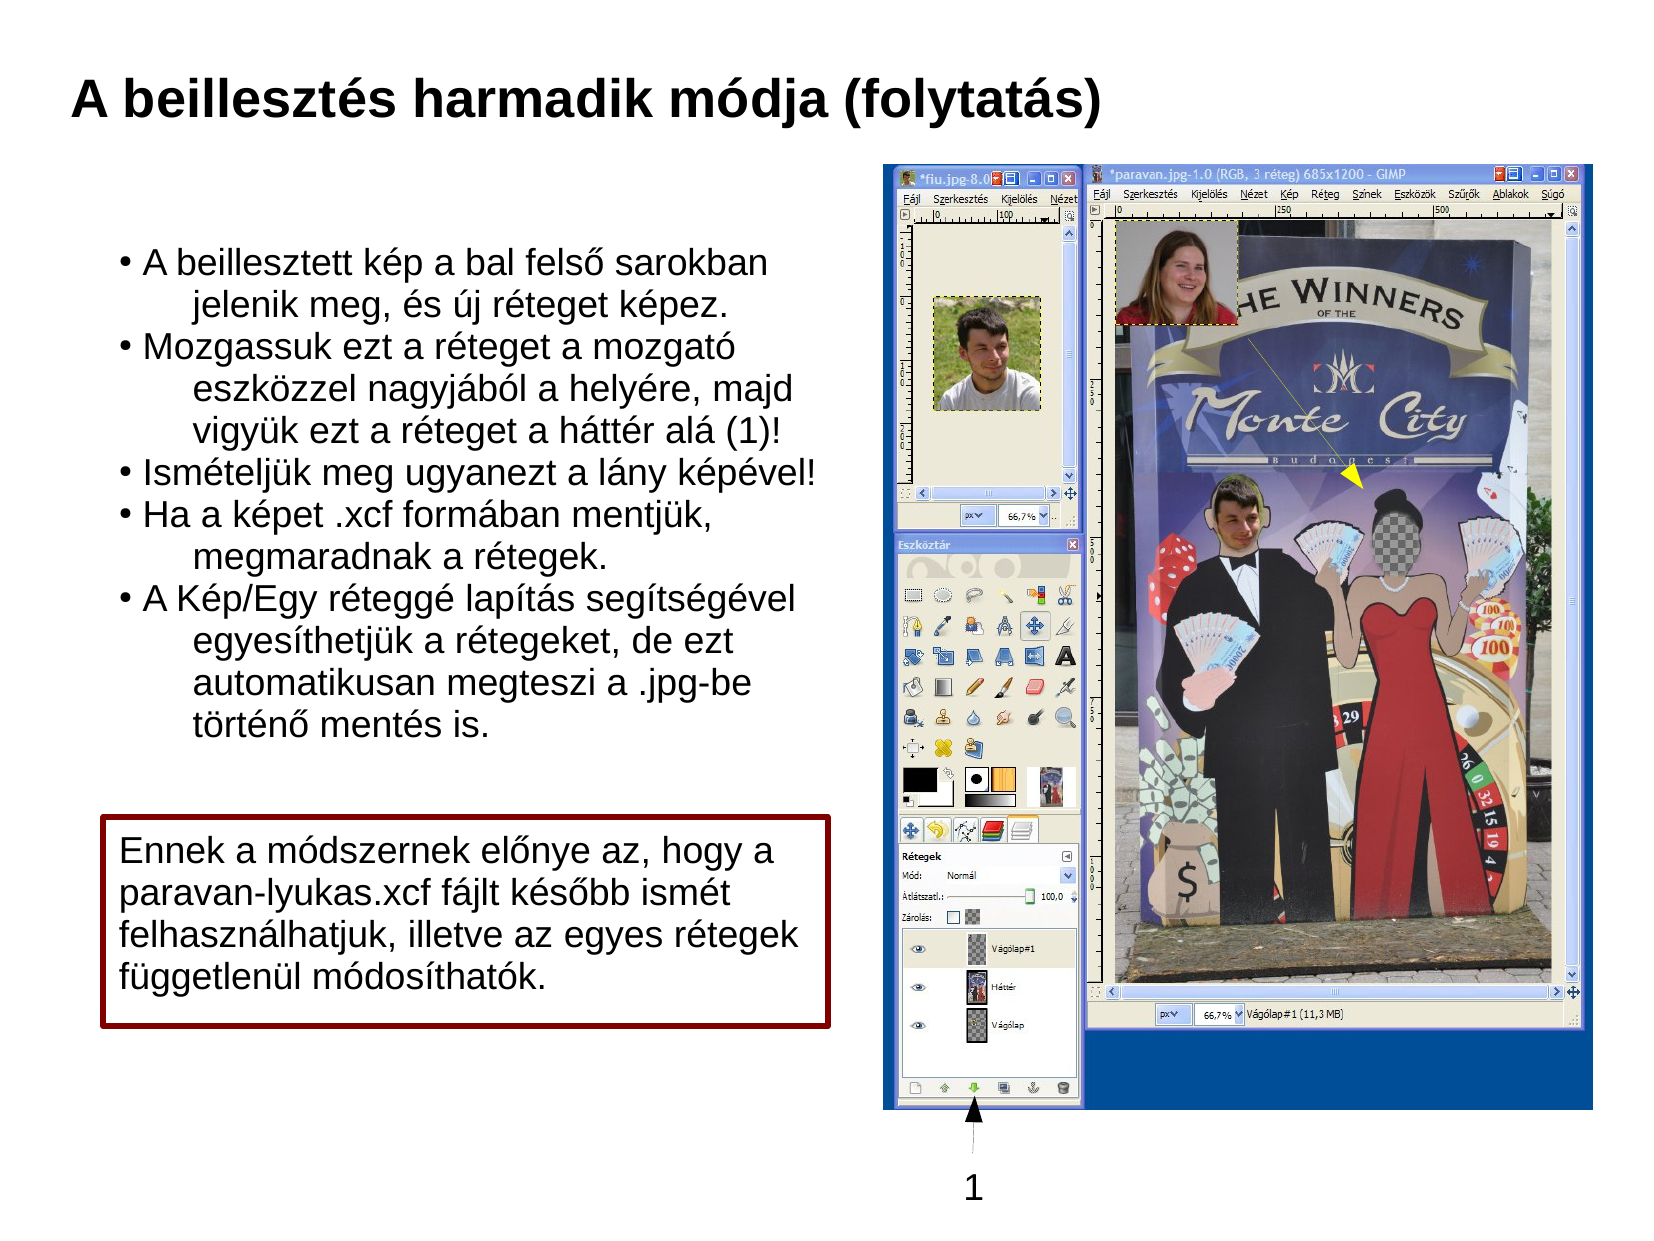

A beillesztés harmadik módja (folytatás)
 A beillesztett kép a bal felső sarokban
	jelenik meg, és új réteget képez.
 Mozgassuk ezt a réteget a mozgató
	eszközzel nagyjából a helyére, majd
	vigyük ezt a réteget a háttér alá (1)!
 Ismételjük meg ugyanezt a lány képével!
 Ha a képet .xcf formában mentjük,
	megmaradnak a rétegek.
 A Kép/Egy réteggé lapítás segítségével
	egyesíthetjük a rétegeket, de ezt
	automatikusan megteszi a .jpg-be
	történő mentés is.
Ennek a módszernek előnye az, hogy a
paravan-lyukas.xcf fájlt később ismét
felhasználhatjuk, illetve az egyes rétegek
függetlenül módosíthatók.
1